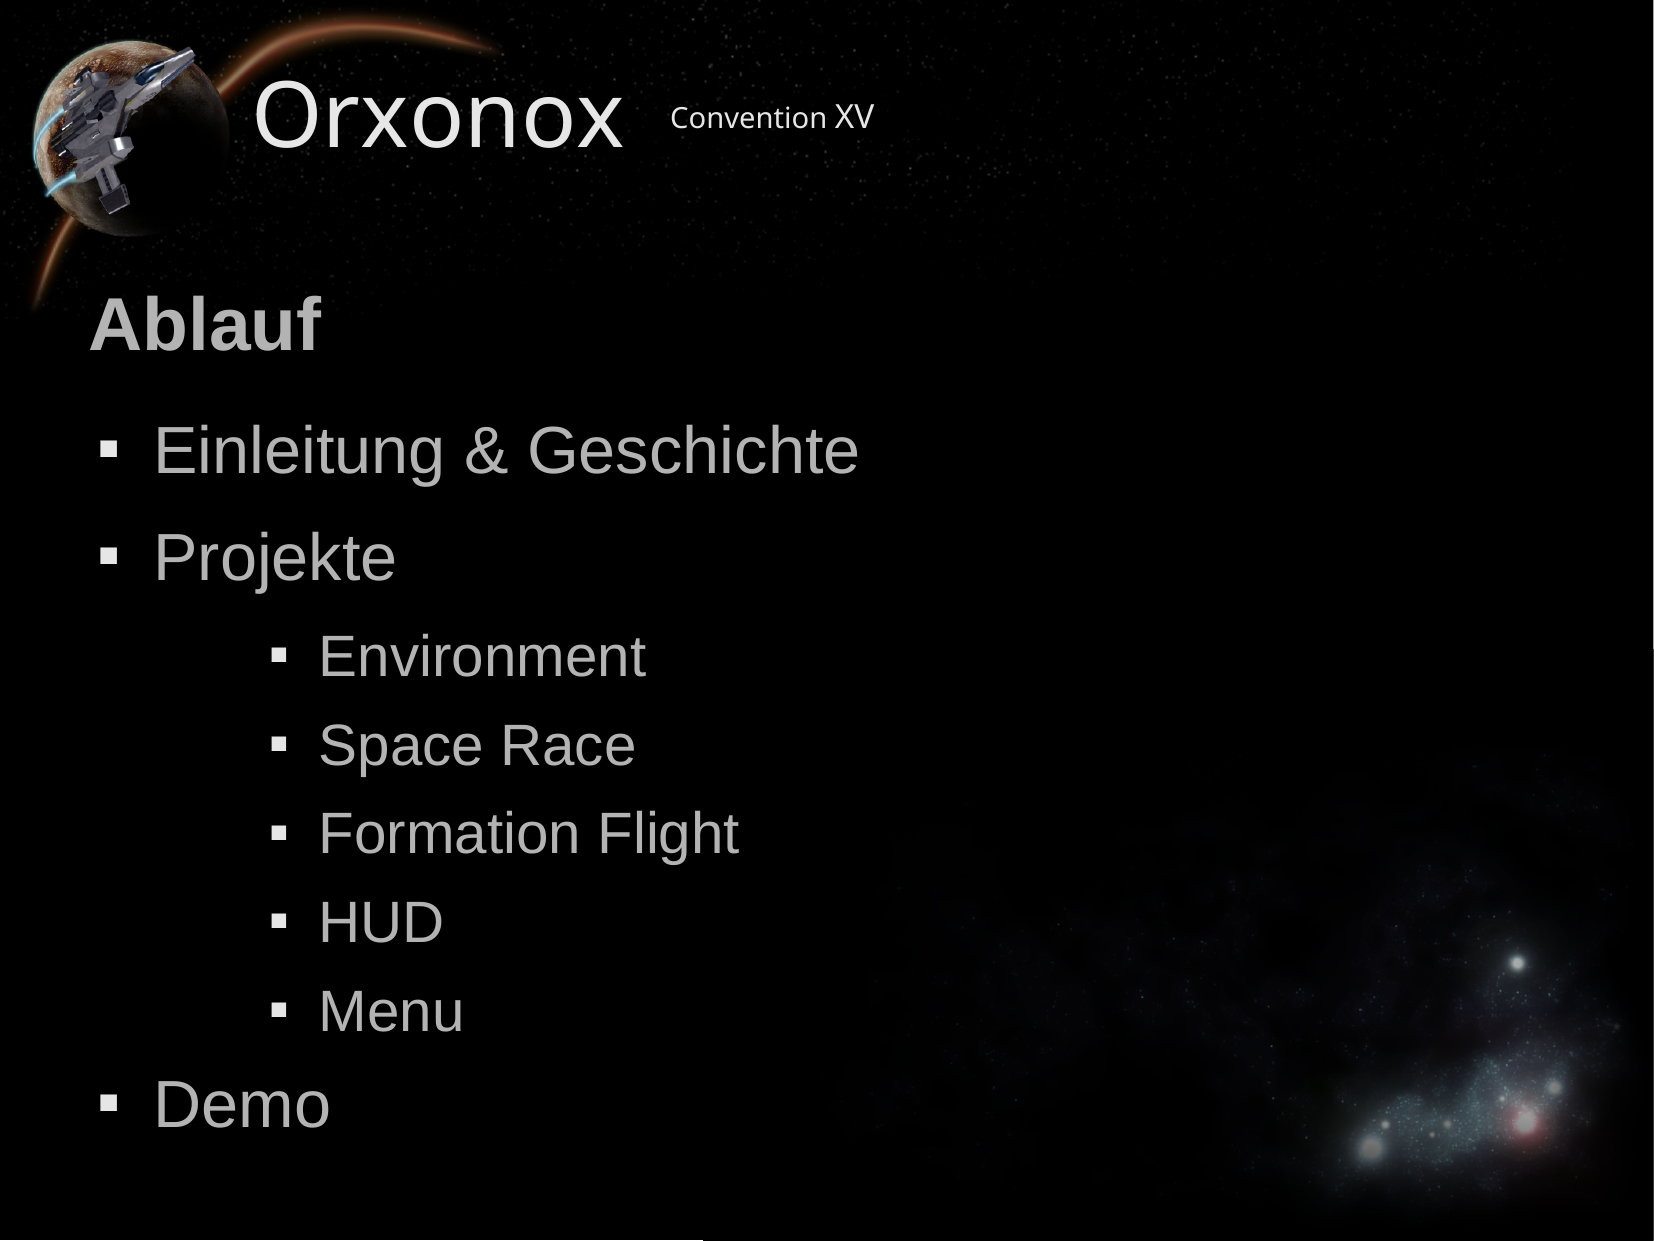

# Ablauf
Einleitung & Geschichte
Projekte
Environment
Space Race
Formation Flight
HUD
Menu
Demo